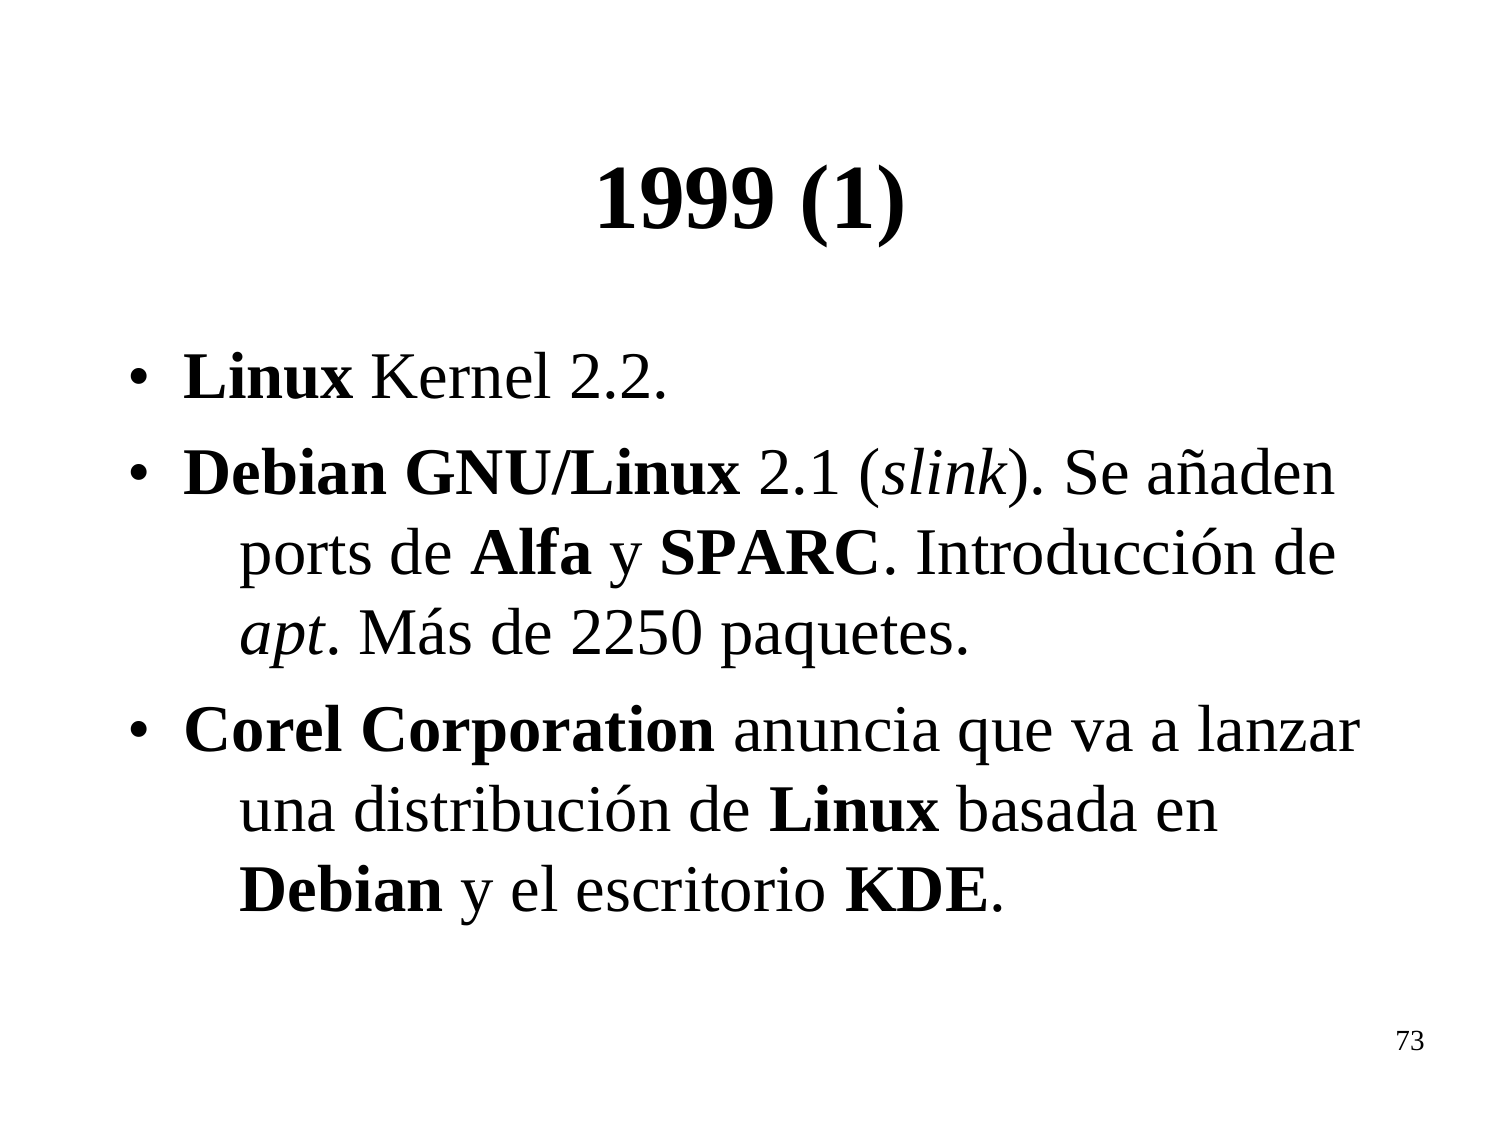

# 1999 (1)
Linux Kernel 2.2.
Debian GNU/Linux 2.1 (slink). Se añaden ports de Alfa y SPARC. Introducción de apt. Más de 2250 paquetes.
Corel Corporation anuncia que va a lanzar una distribución de Linux basada en Debian y el escritorio KDE.
73